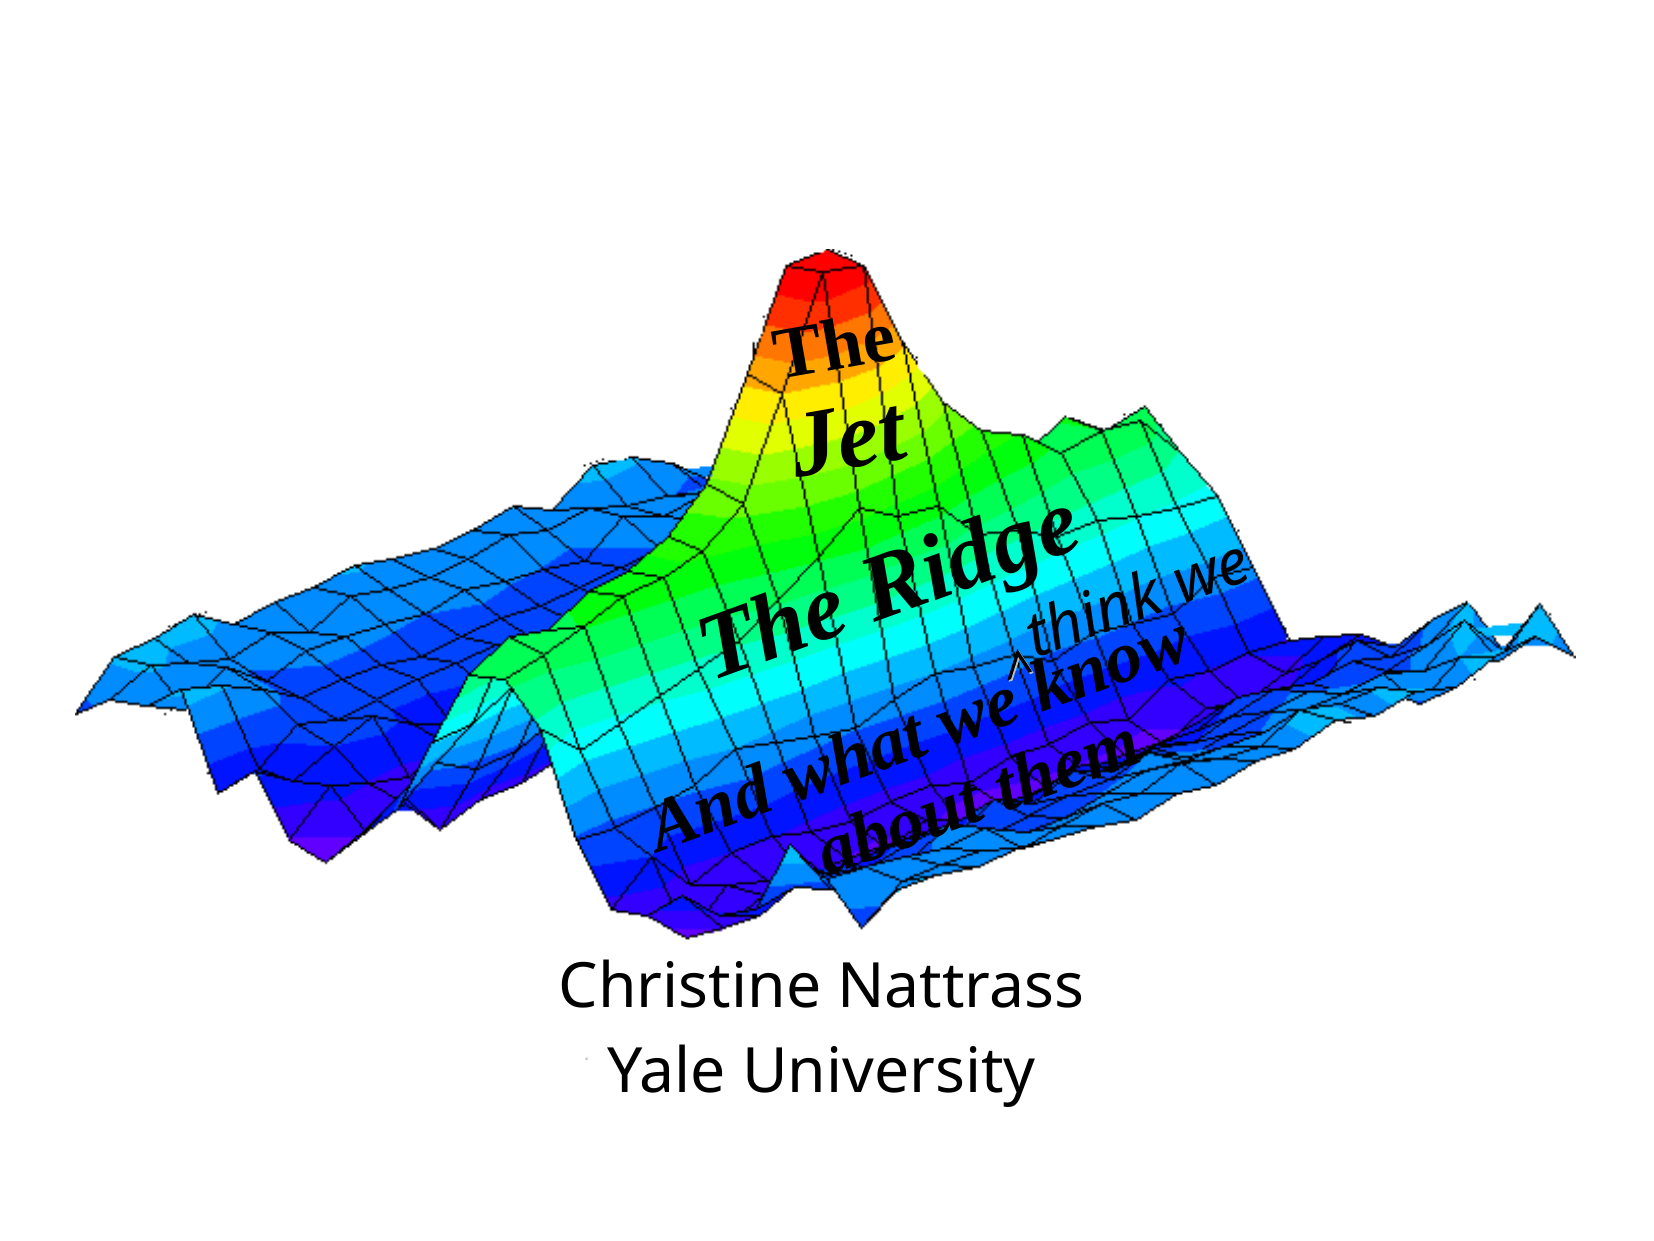

The
Jet
The Ridge
think we
∧
And what we know
		about them
Christine Nattrass
Yale University